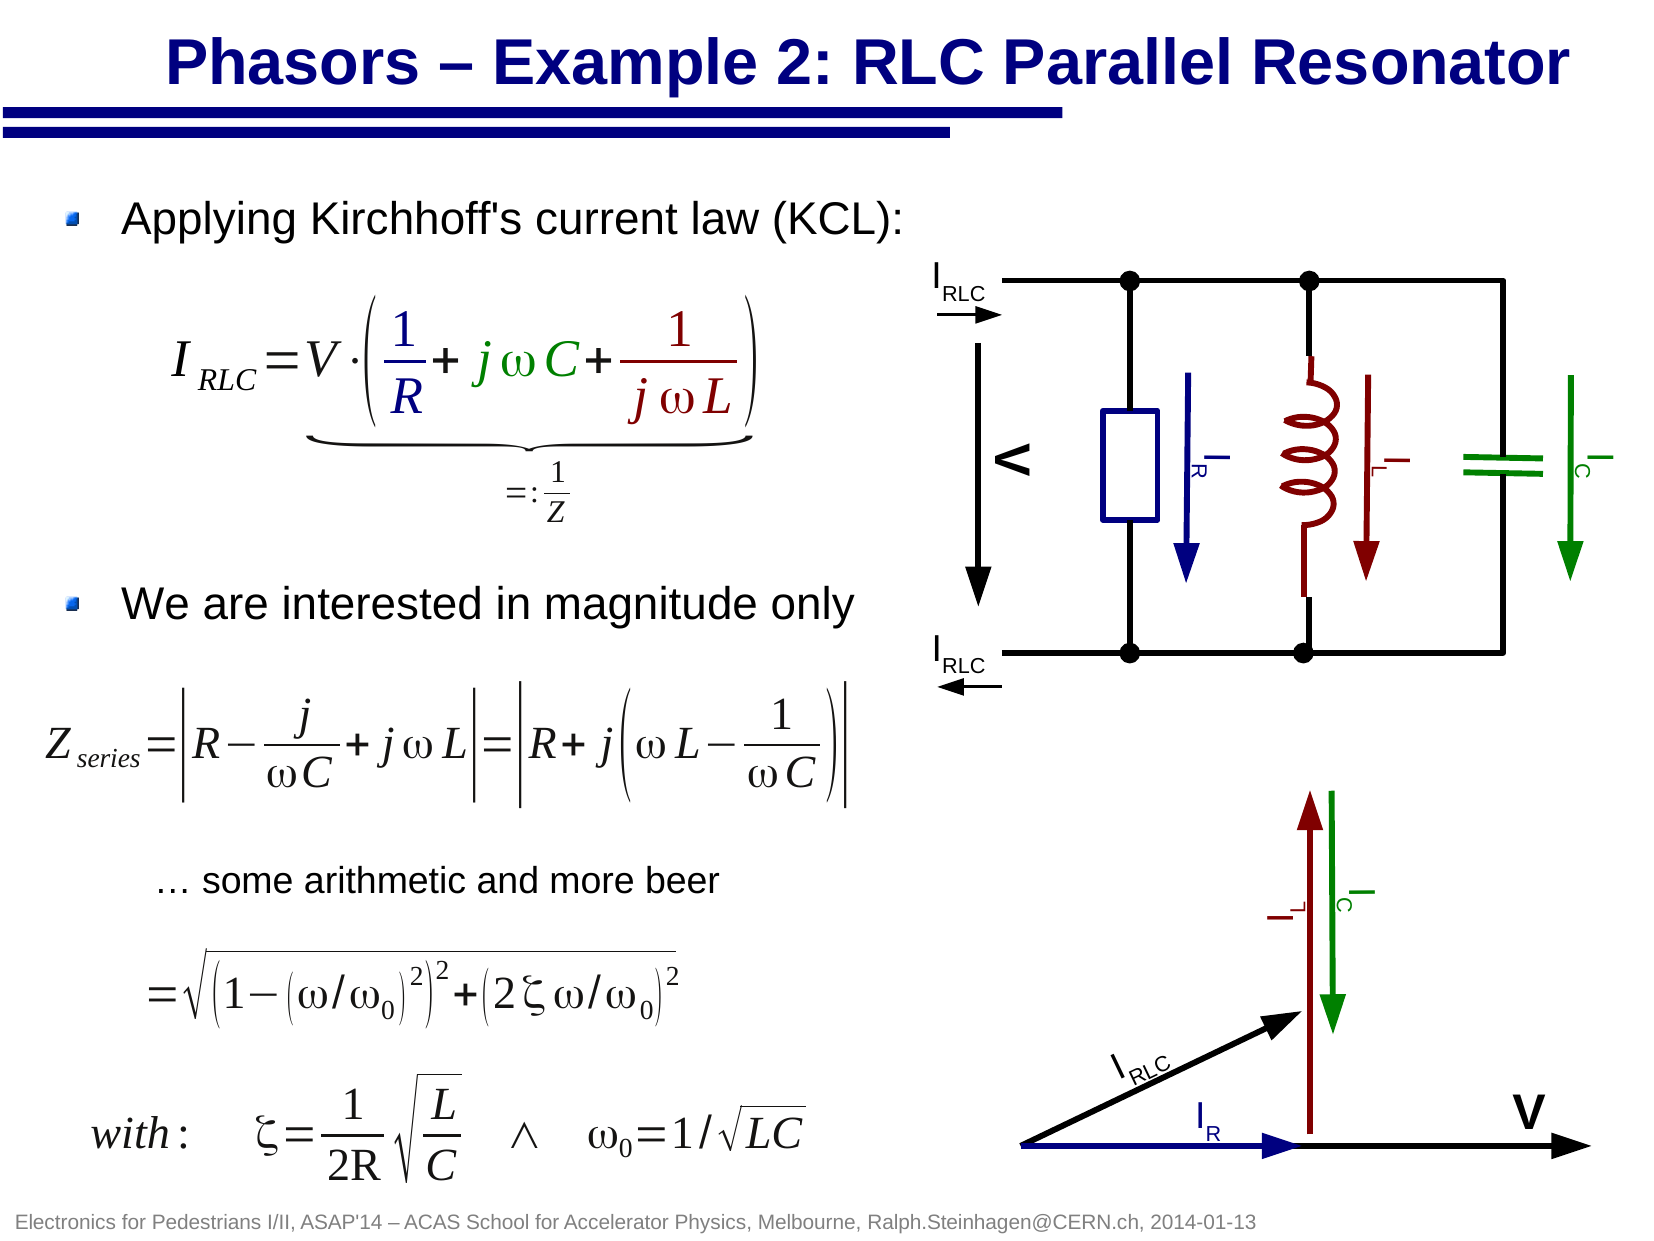

# Phasors – Example 2: RLC Parallel Resonator
Applying Kirchhoff's current law (KCL):
We are interested in magnitude only
IRLC
IR
IL
IC
IRLC
V
 IL
IC
IRLC
V
 IR
… some arithmetic and more beer